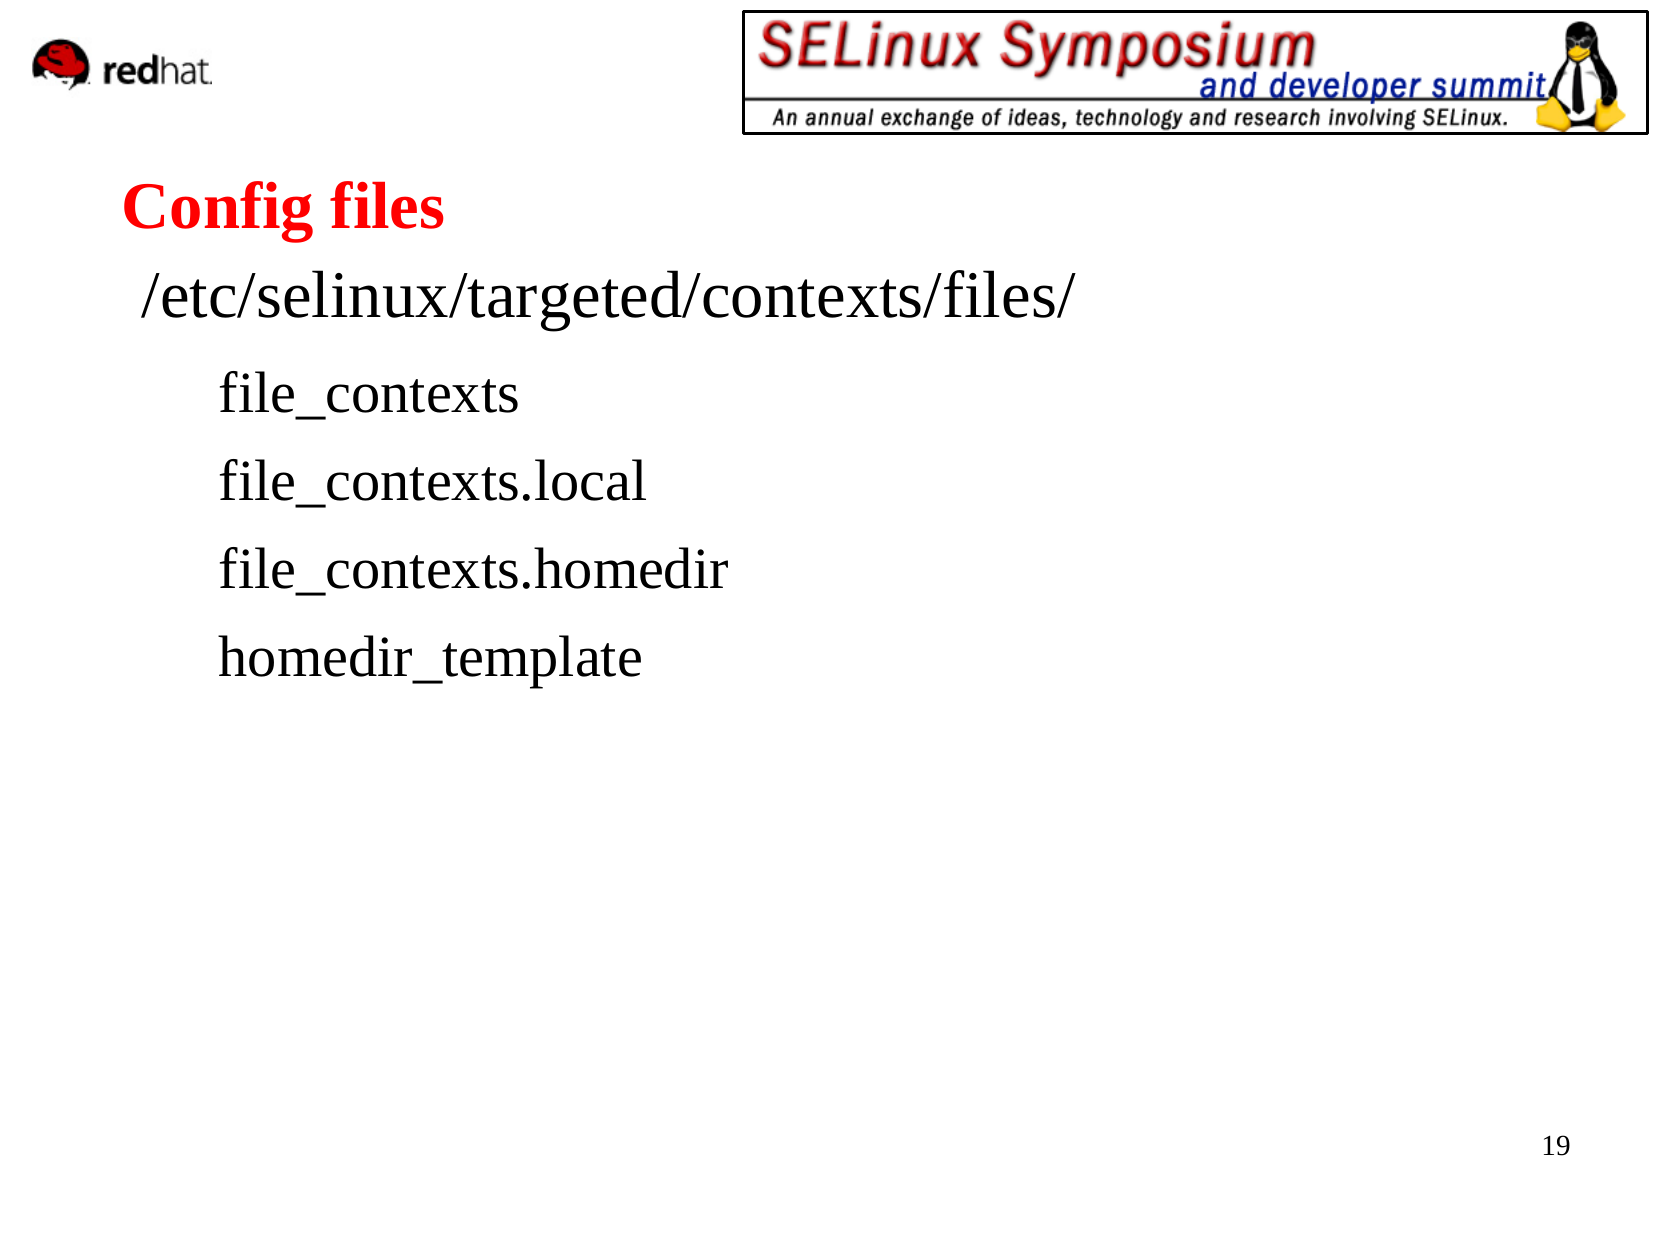

# Config files
/etc/selinux/targeted/contexts/files/
file_contexts
file_contexts.local
file_contexts.homedir
homedir_template